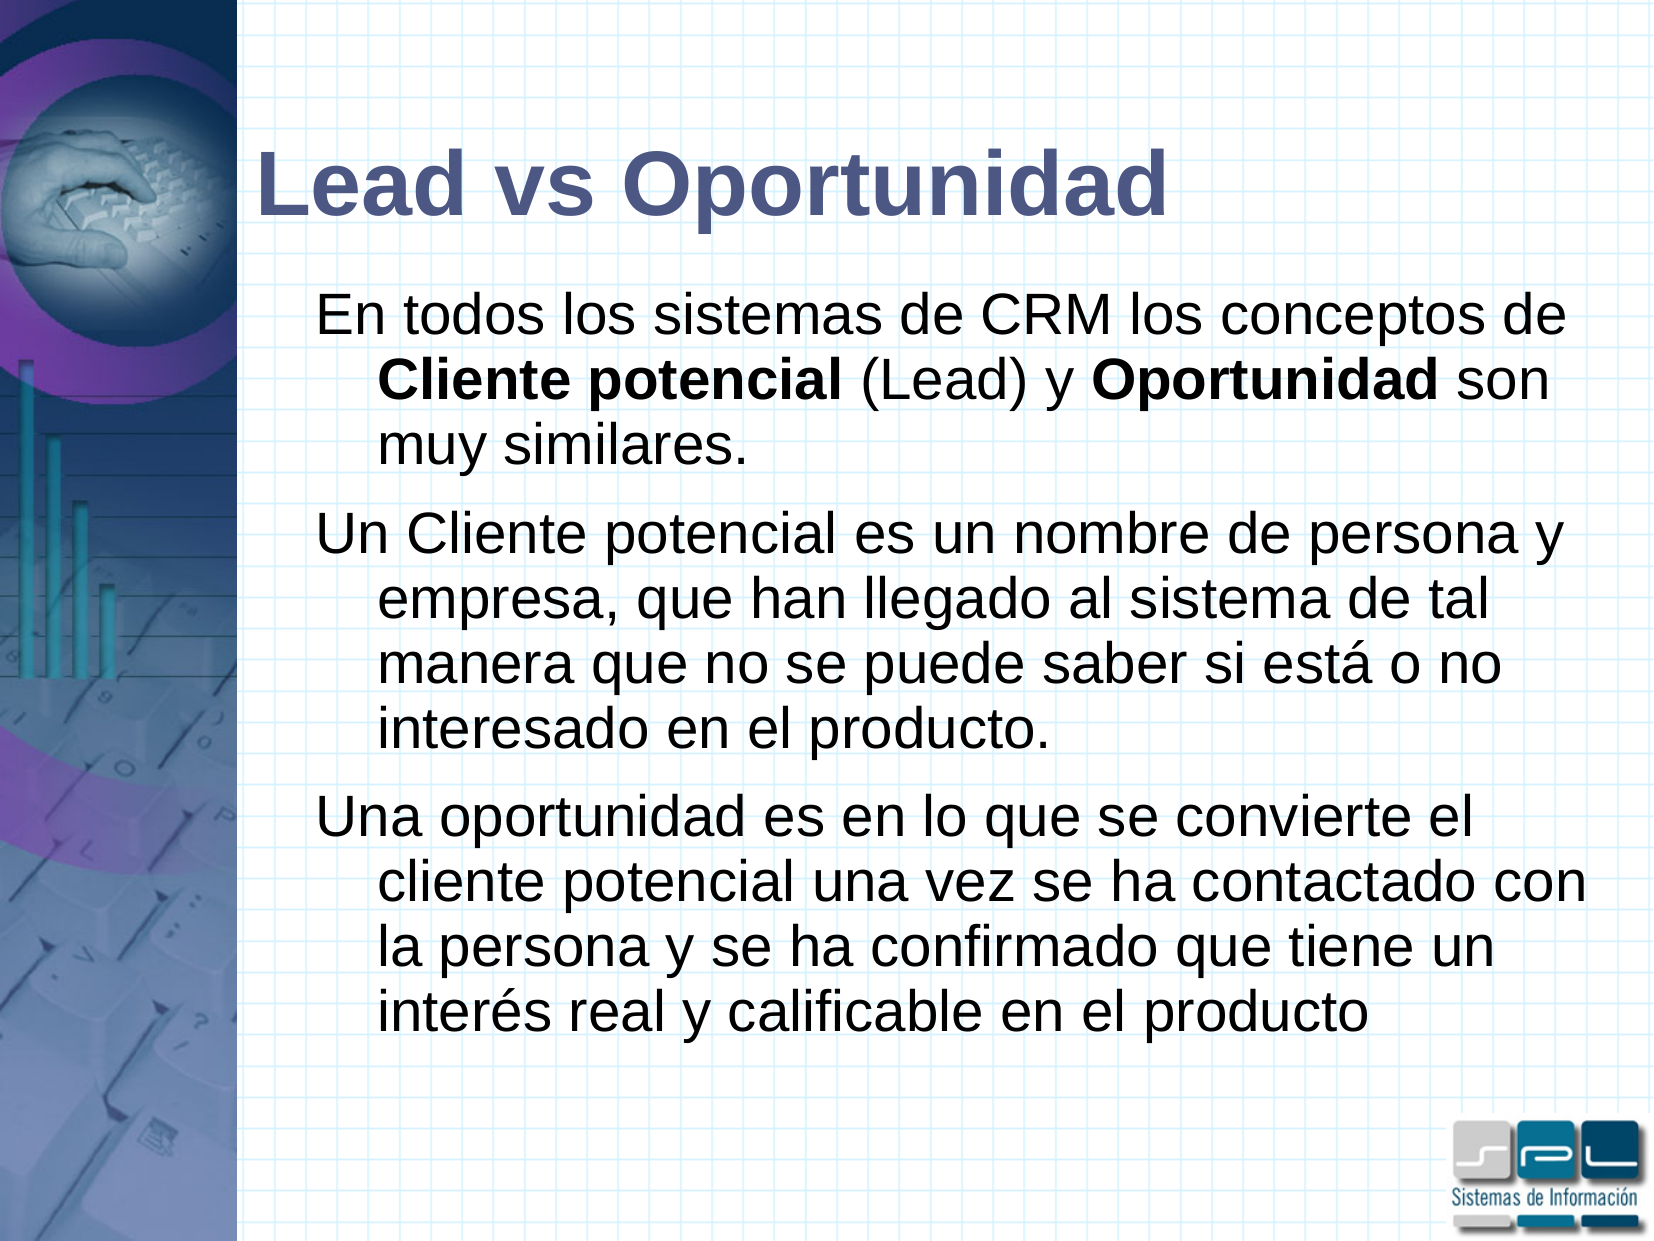

# Lead vs Oportunidad
En todos los sistemas de CRM los conceptos de Cliente potencial (Lead) y Oportunidad son muy similares.
Un Cliente potencial es un nombre de persona y empresa, que han llegado al sistema de tal manera que no se puede saber si está o no interesado en el producto.
Una oportunidad es en lo que se convierte el cliente potencial una vez se ha contactado con la persona y se ha confirmado que tiene un interés real y calificable en el producto